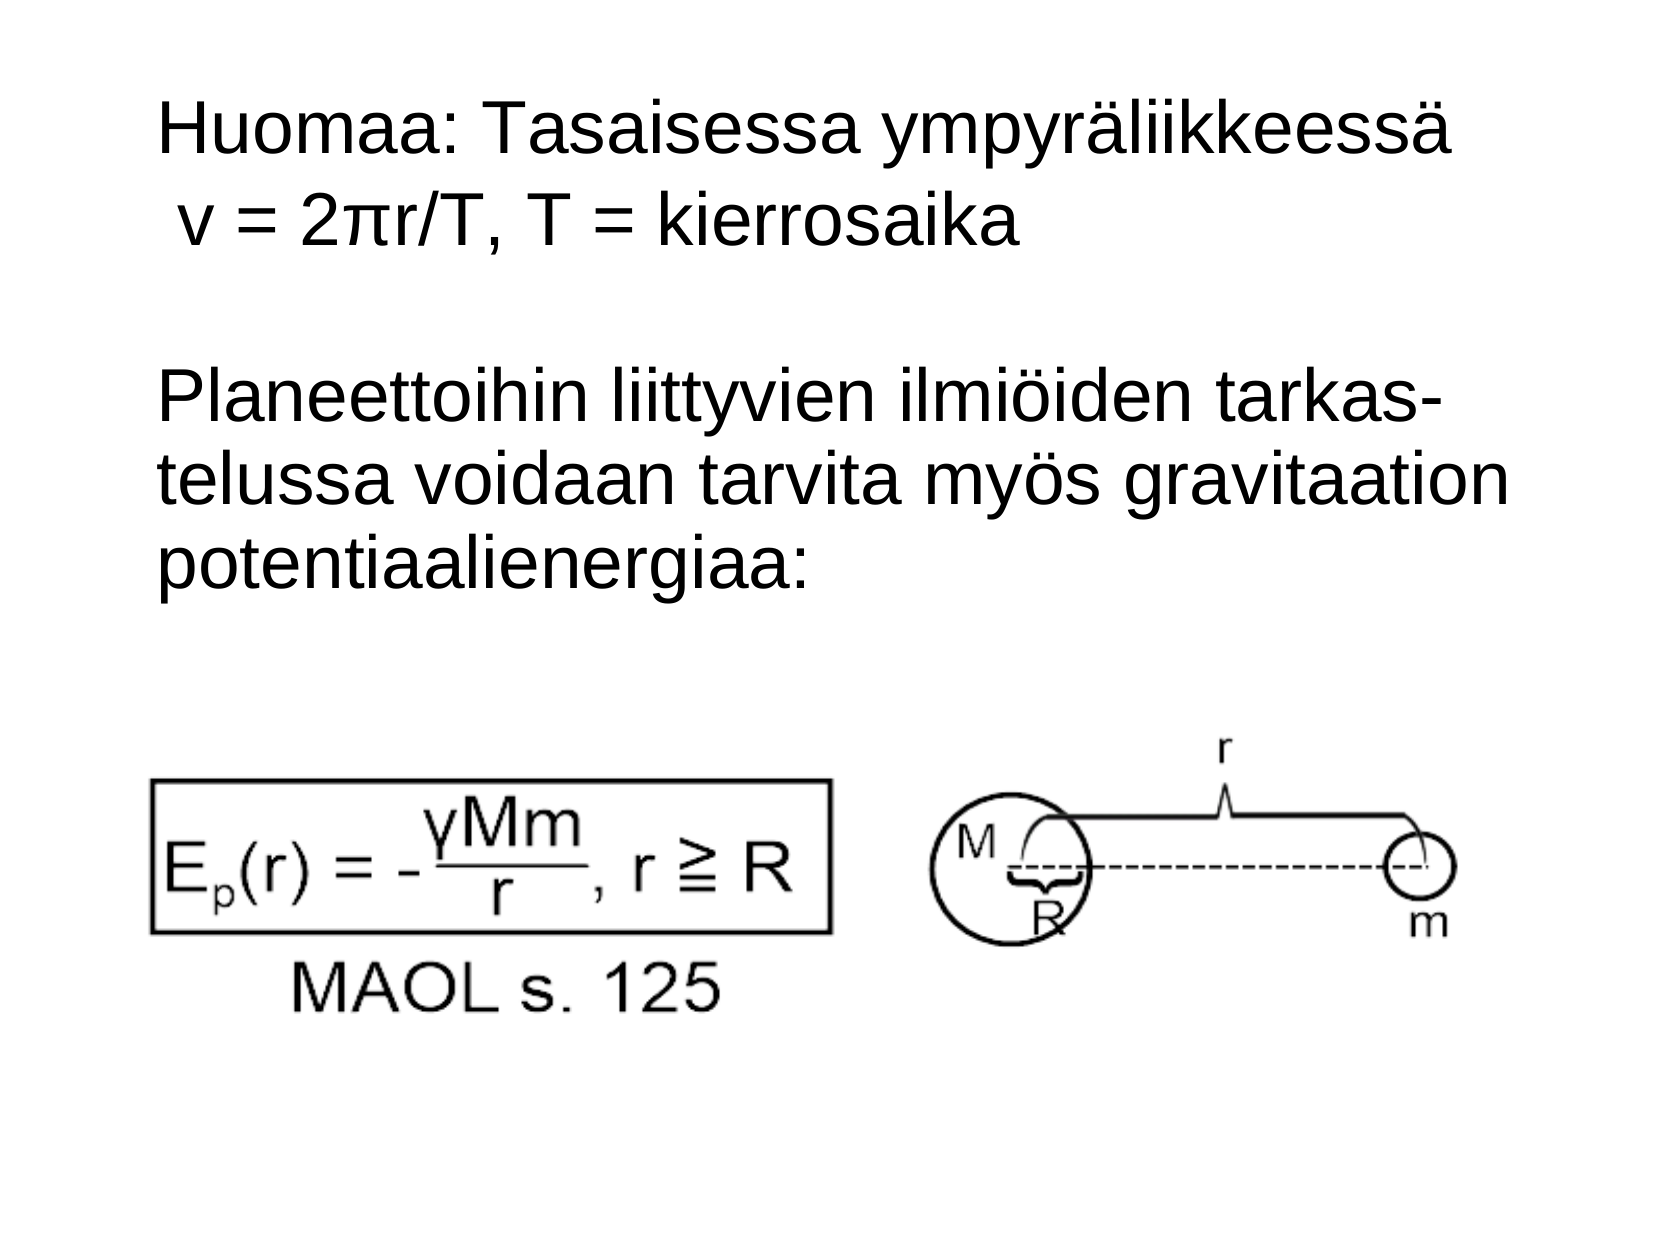

Huomaa: Tasaisessa ympyräliikkeessä
 v = 2πr/T, T = kierrosaika
Planeettoihin liittyvien ilmiöiden tarkas-telussa voidaan tarvita myös gravitaation potentiaalienergiaa: